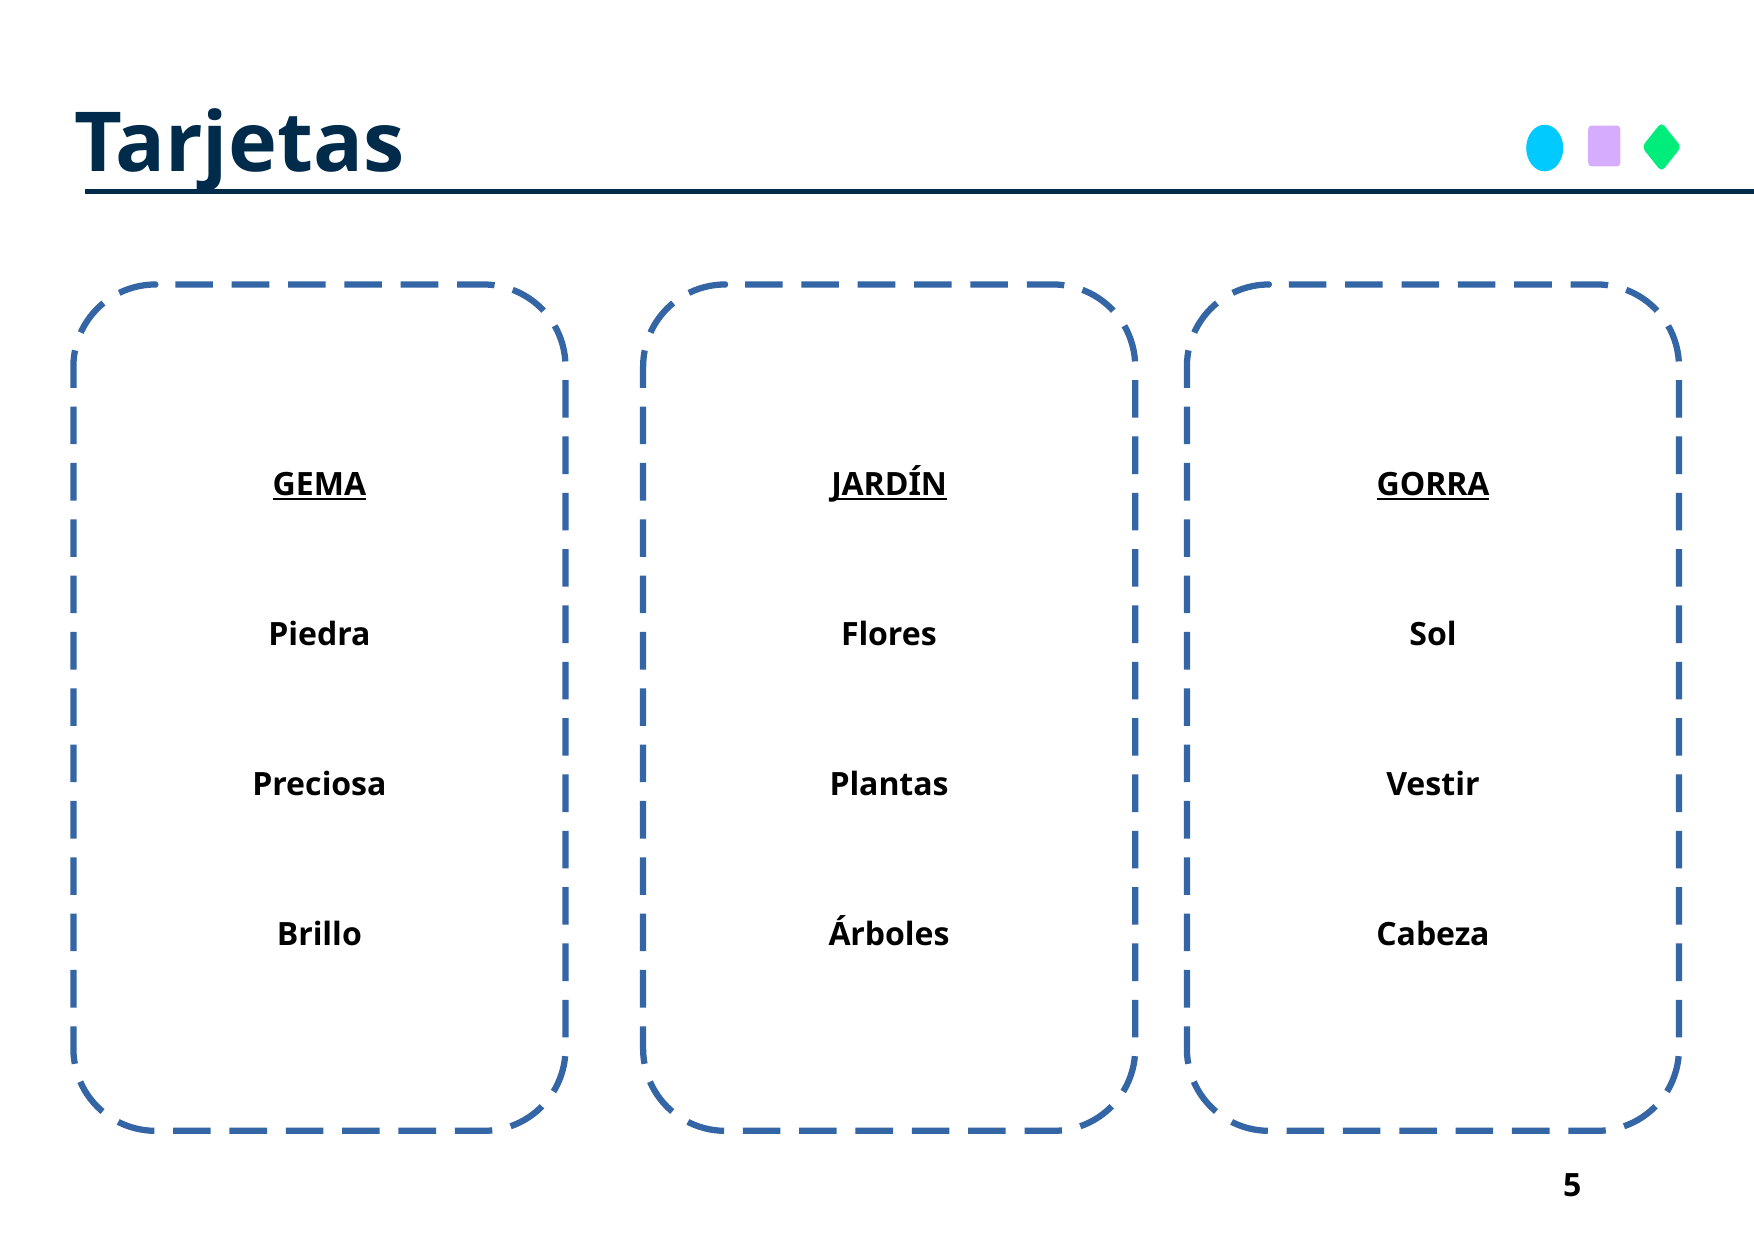

# Tarjetas
GEMA
Piedra
Preciosa
Brillo
JARDÍN
Flores
Plantas
Árboles
GORRA
Sol
Vestir
Cabeza